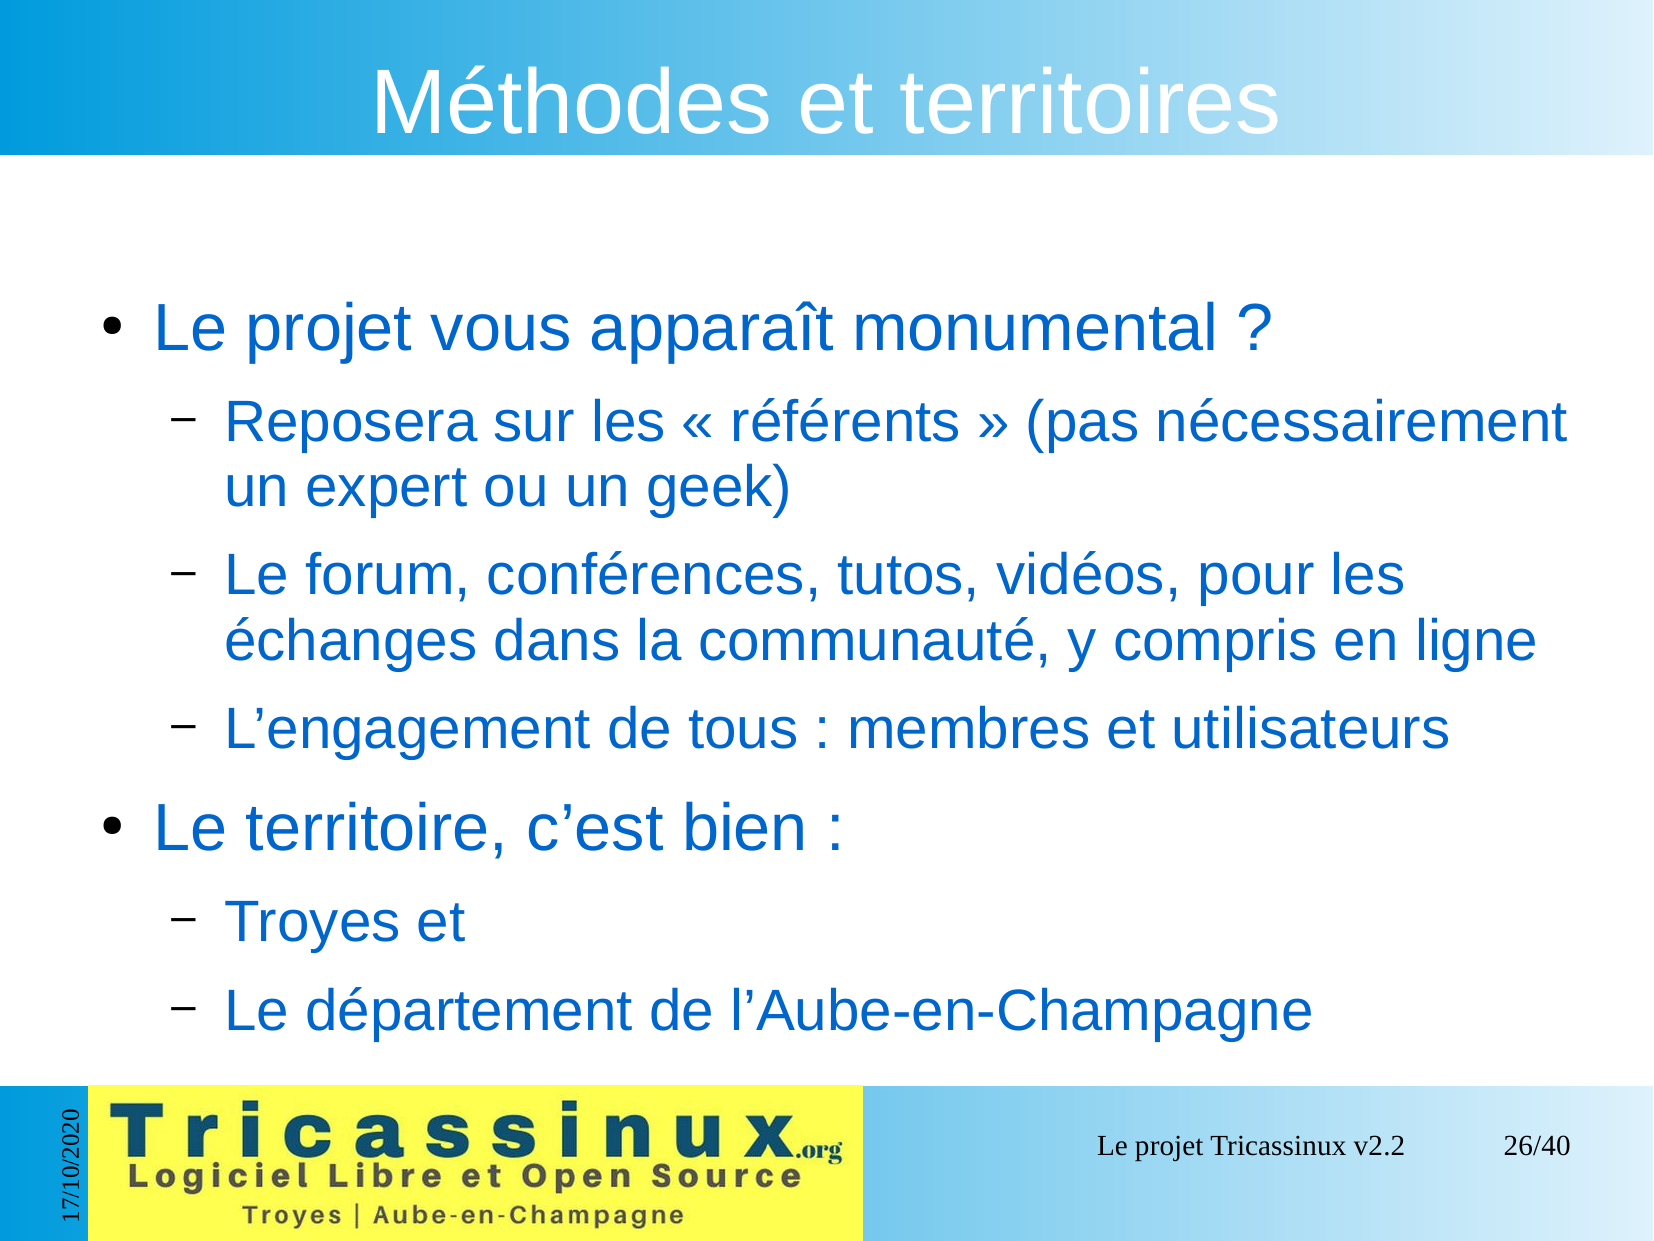

# Méthodes et territoires
Le projet vous apparaît monumental ?
Reposera sur les « référents » (pas nécessairement un expert ou un geek)
Le forum, conférences, tutos, vidéos, pour les échanges dans la communauté, y compris en ligne
L’engagement de tous : membres et utilisateurs
Le territoire, c’est bien :
Troyes et
Le département de l’Aube-en-Champagne
17/10/2020
26